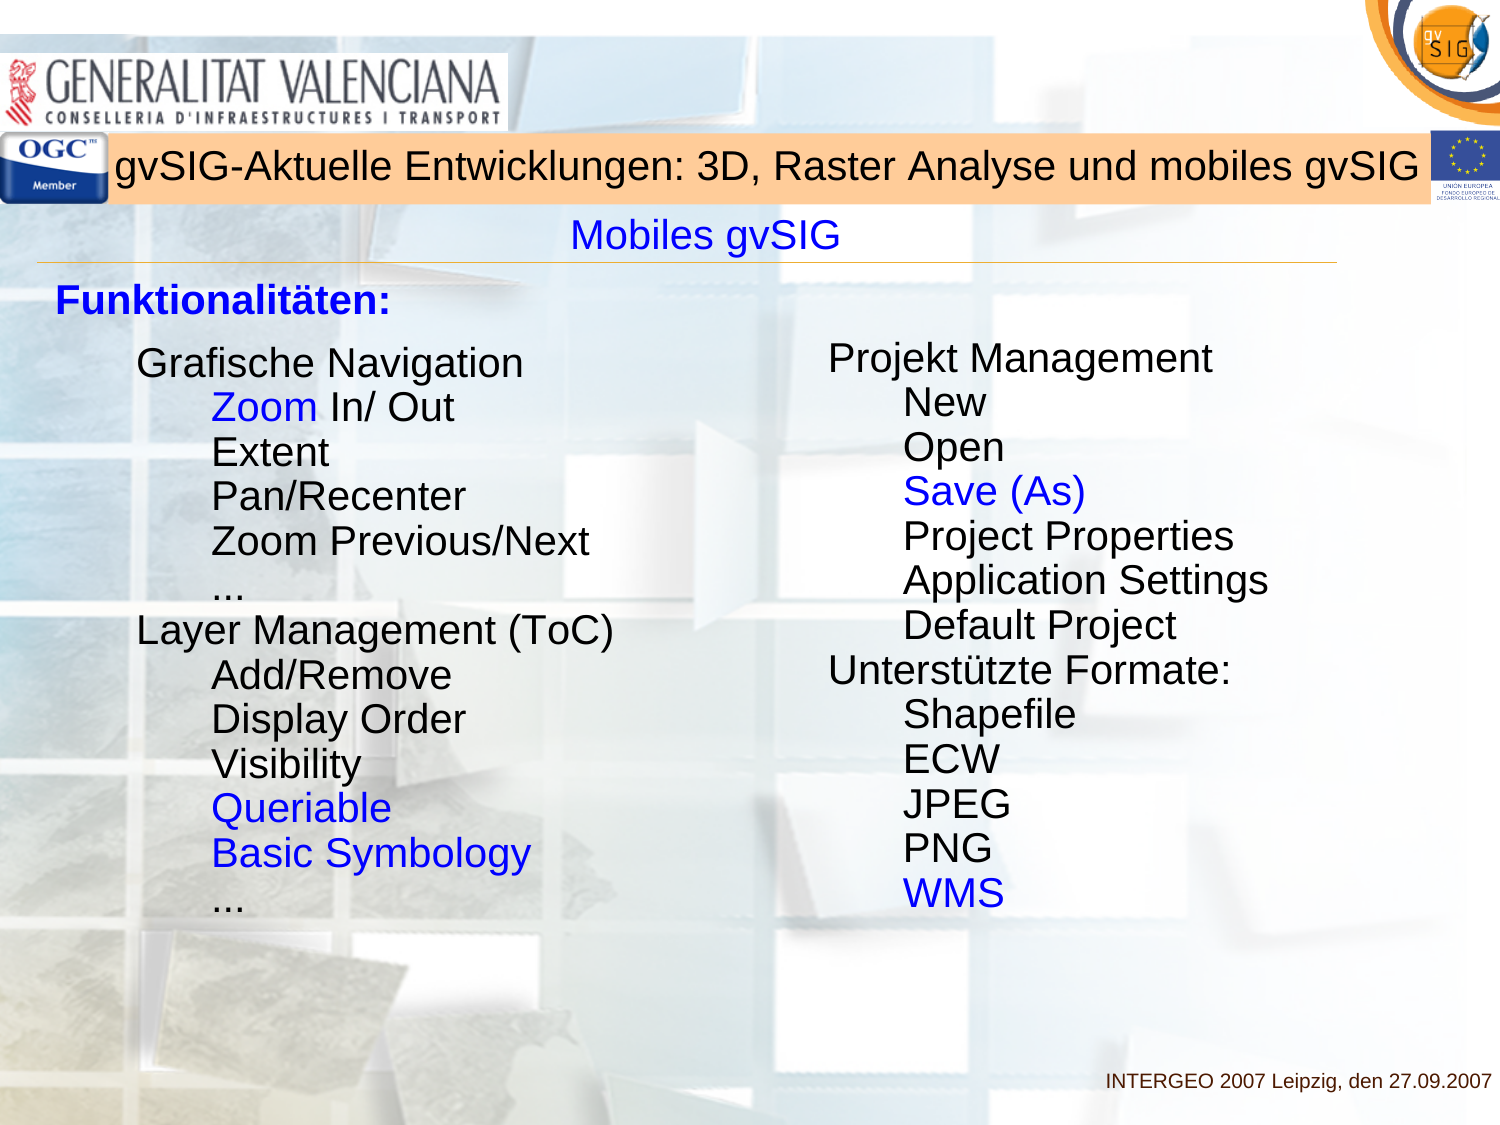

gvSIG-Aktuelle Entwicklungen: 3D, Raster Analyse und mobiles gvSIG
Mobiles gvSIG
Funktionalitäten:
Projekt Management
New
Open
Save (As)
Project Properties
Application Settings
Default Project
Unterstützte Formate:
Shapefile
ECW
JPEG
PNG
WMS
Grafische Navigation
Zoom In/ Out
Extent
Pan/Recenter
Zoom Previous/Next
...
Layer Management (ToC)
Add/Remove
Display Order
Visibility
Queriable
Basic Symbology
...
INTERGEO 2007 Leipzig, den 27.09.2007